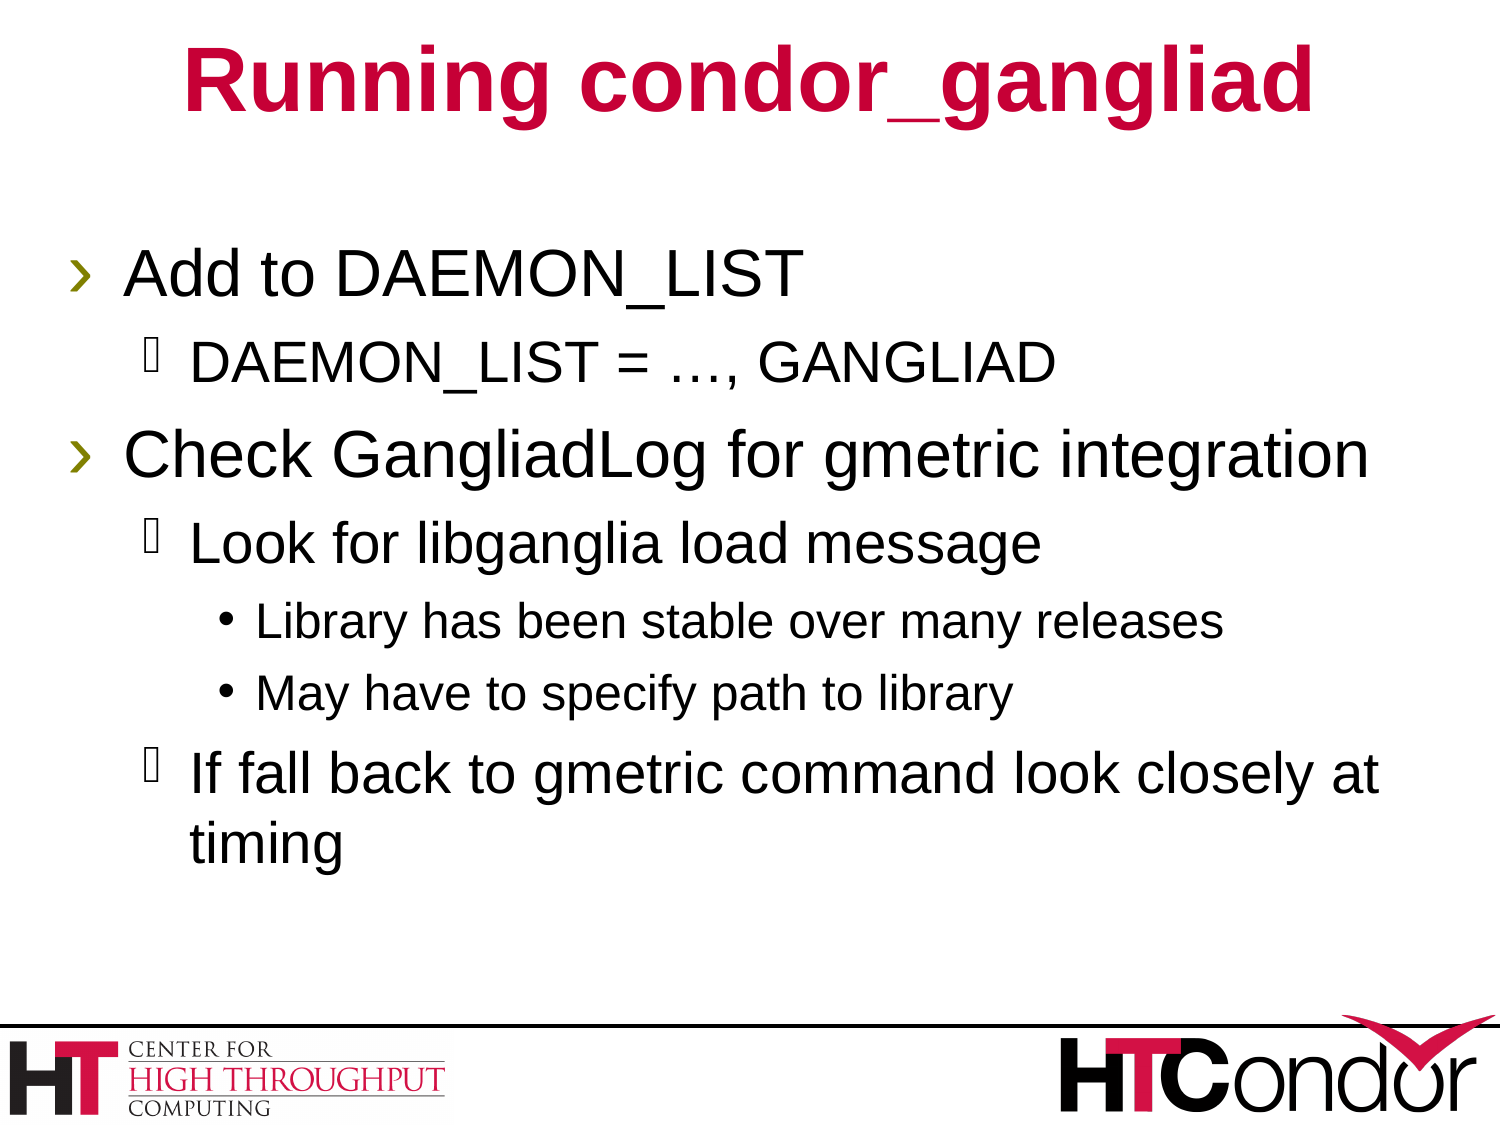

# Running condor_gangliad
Add to DAEMON_LIST
DAEMON_LIST = …, GANGLIAD
Check GangliadLog for gmetric integration
Look for libganglia load message
Library has been stable over many releases
May have to specify path to library
If fall back to gmetric command look closely at timing